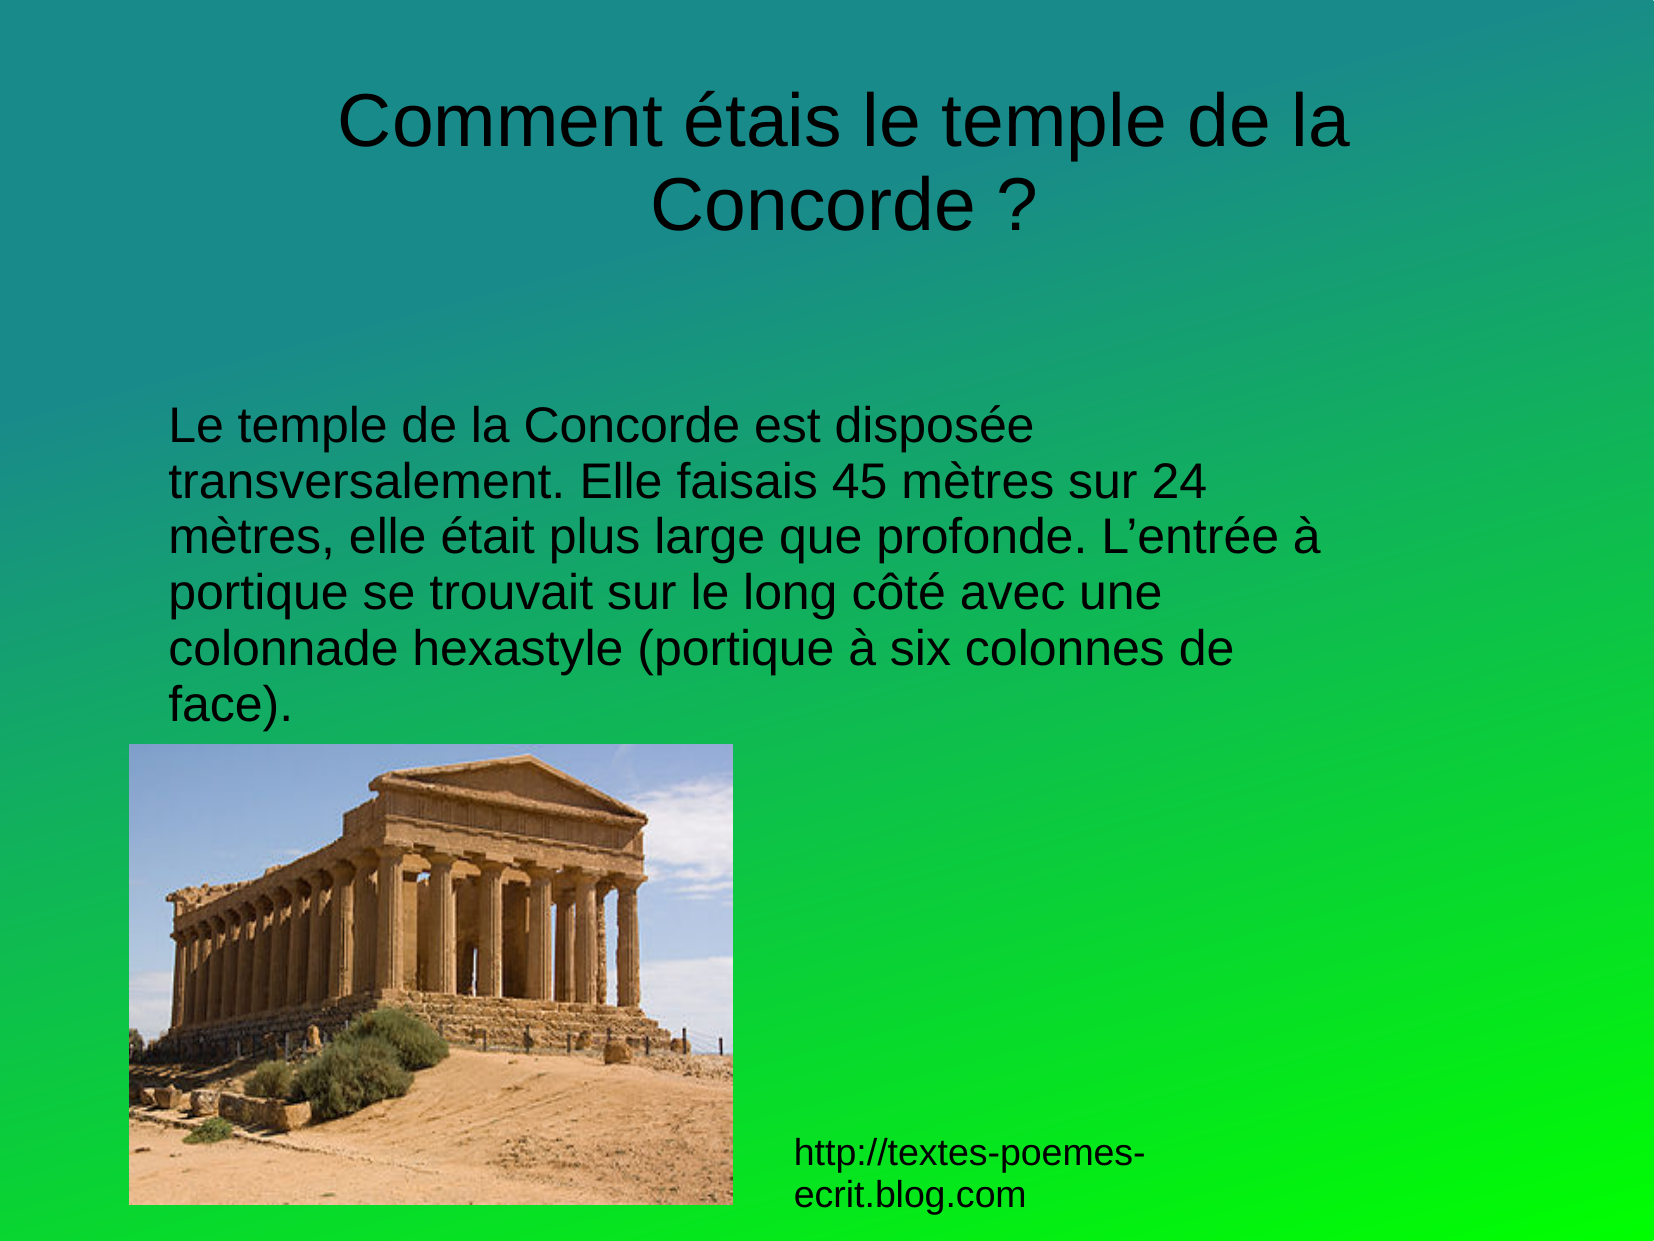

Comment étais le temple de la Concorde ?
Le temple de la Concorde est disposée transversalement. Elle faisais 45 mètres sur 24 mètres, elle était plus large que profonde. L’entrée à portique se trouvait sur le long côté avec une colonnade hexastyle (portique à six colonnes de face).
http://textes-poemes-ecrit.blog.com